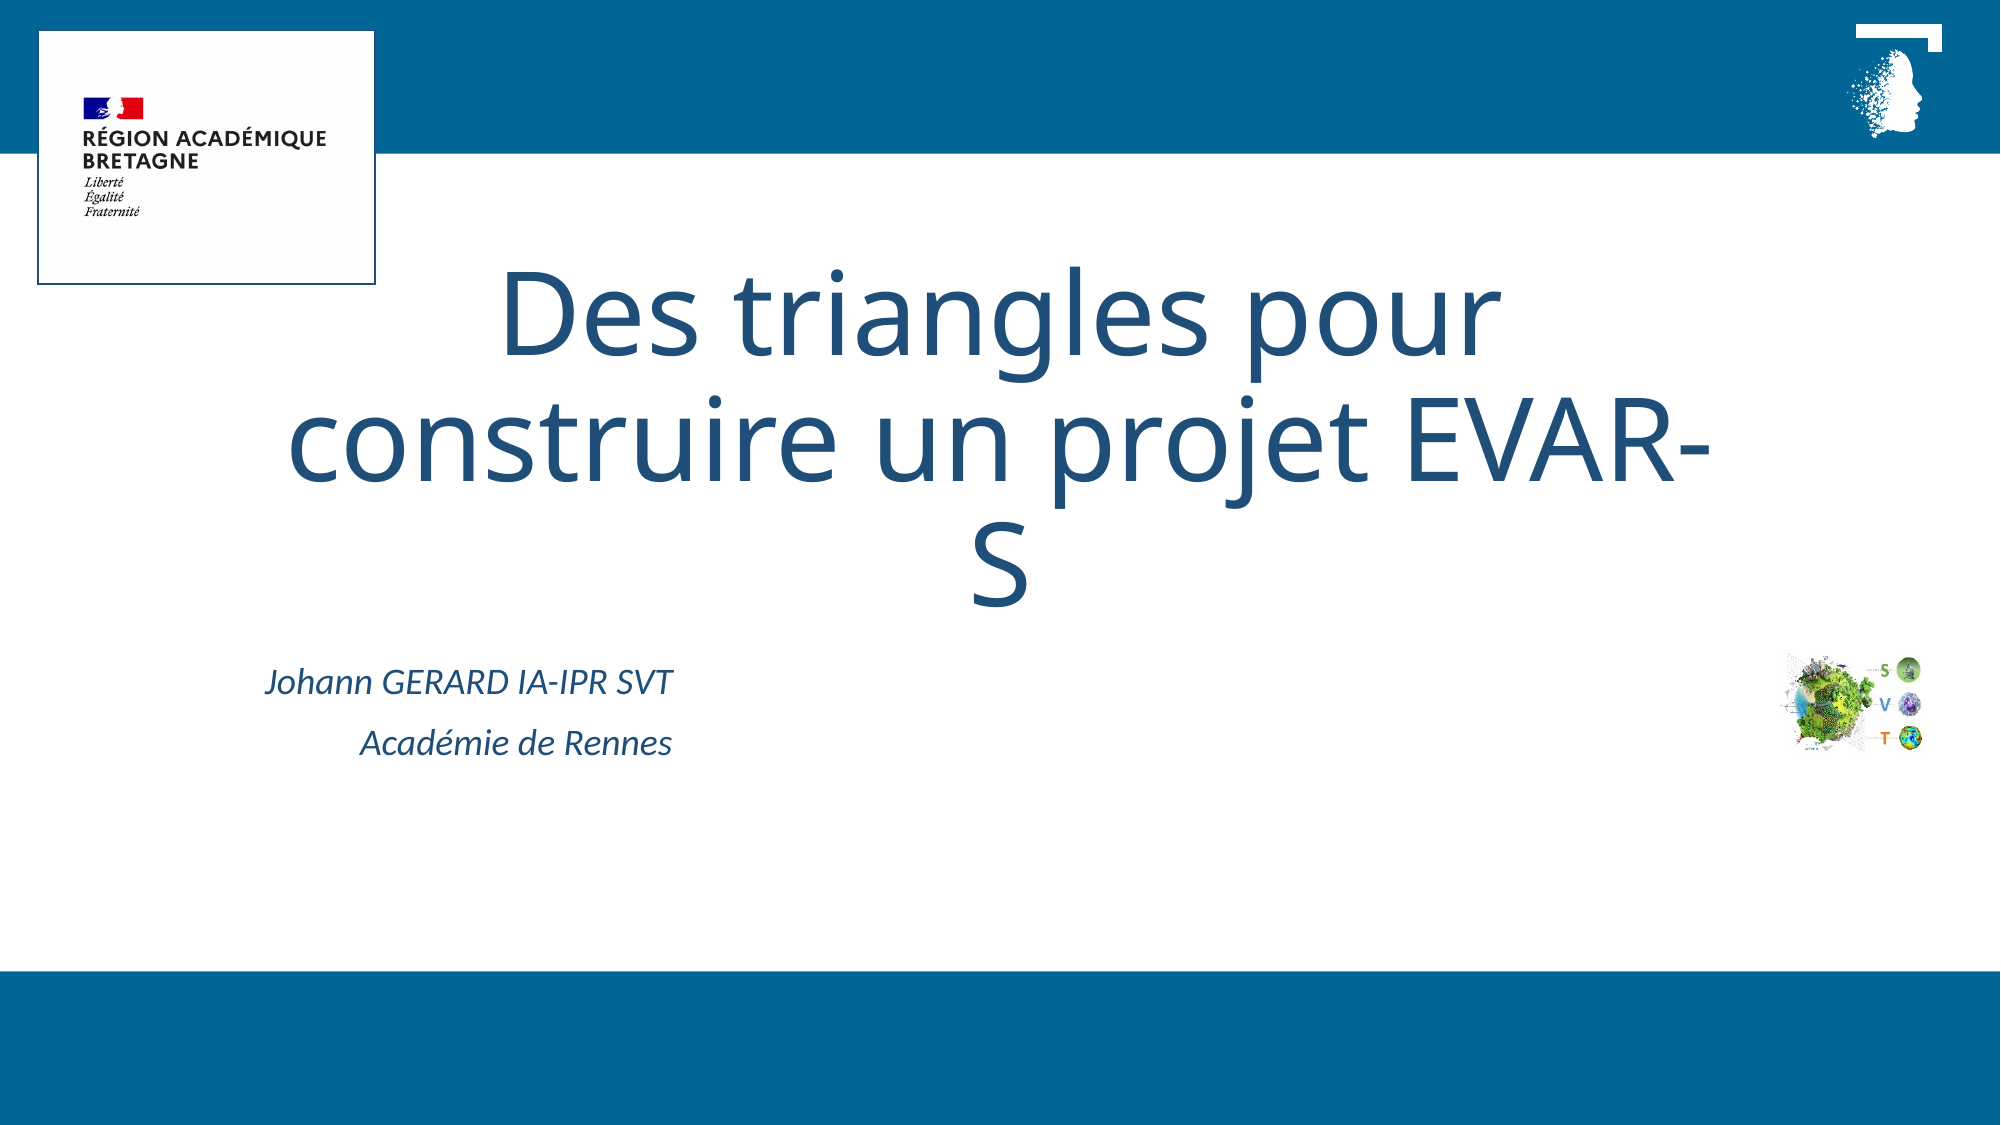

# Des triangles pour construire un projet EVAR-S
Johann GERARD IA-IPR SVT
Académie de Rennes